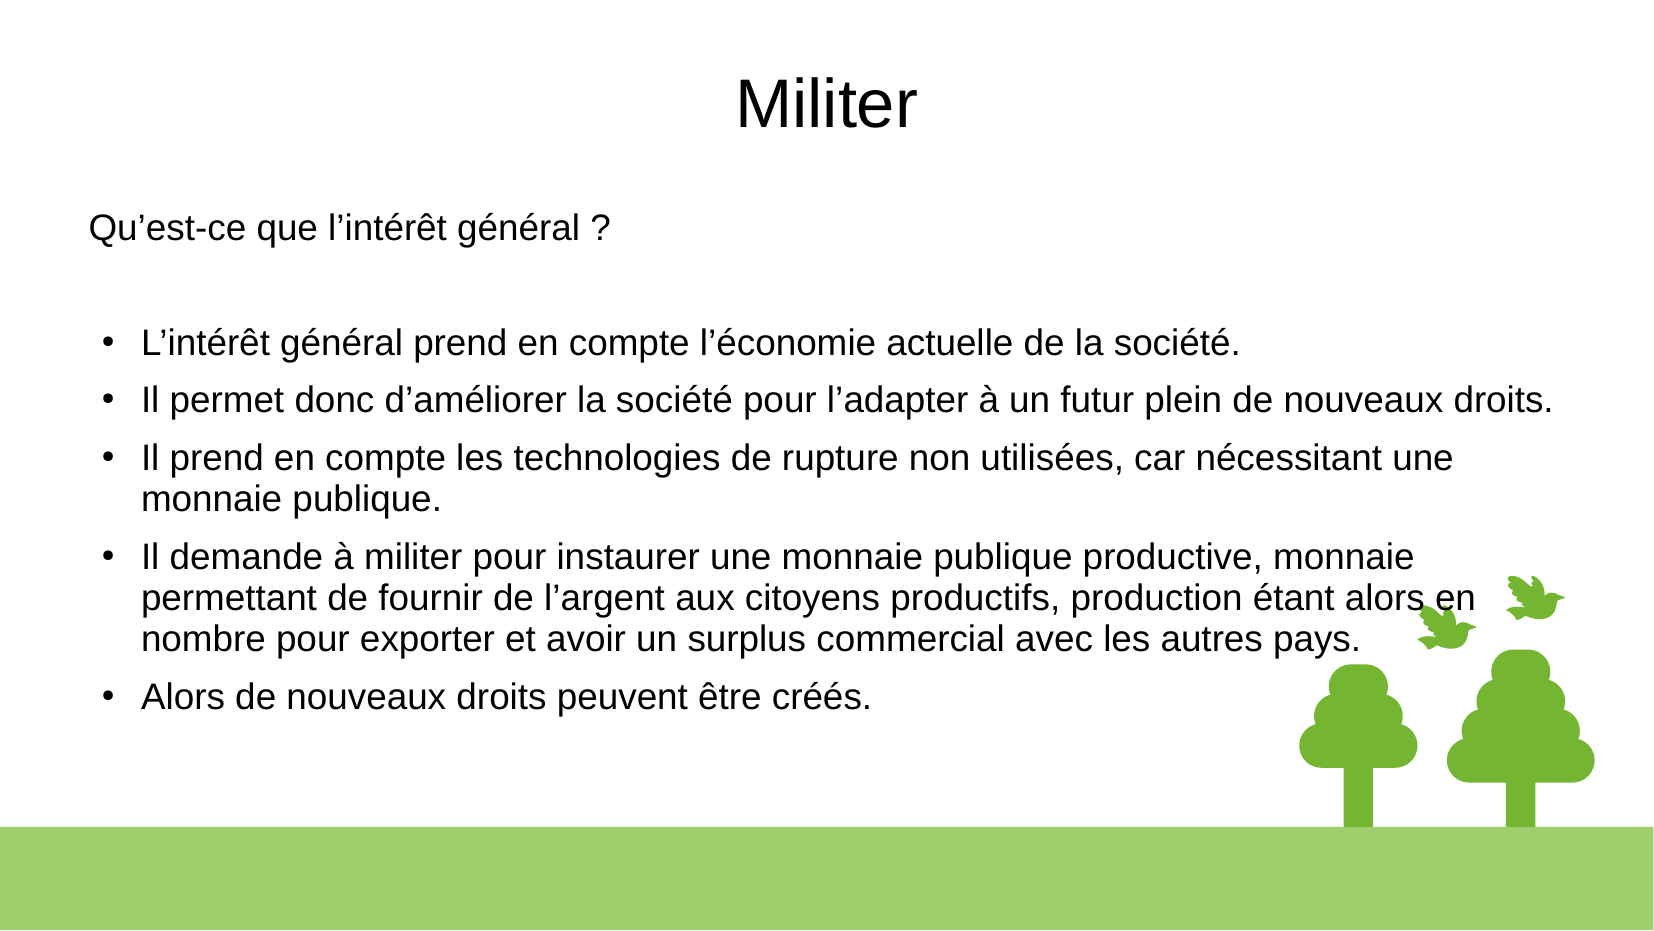

# Militer
Qu’est-ce que l’intérêt général ?
L’intérêt général prend en compte l’économie actuelle de la société.
Il permet donc d’améliorer la société pour l’adapter à un futur plein de nouveaux droits.
Il prend en compte les technologies de rupture non utilisées, car nécessitant une monnaie publique.
Il demande à militer pour instaurer une monnaie publique productive, monnaie permettant de fournir de l’argent aux citoyens productifs, production étant alors en nombre pour exporter et avoir un surplus commercial avec les autres pays.
Alors de nouveaux droits peuvent être créés.